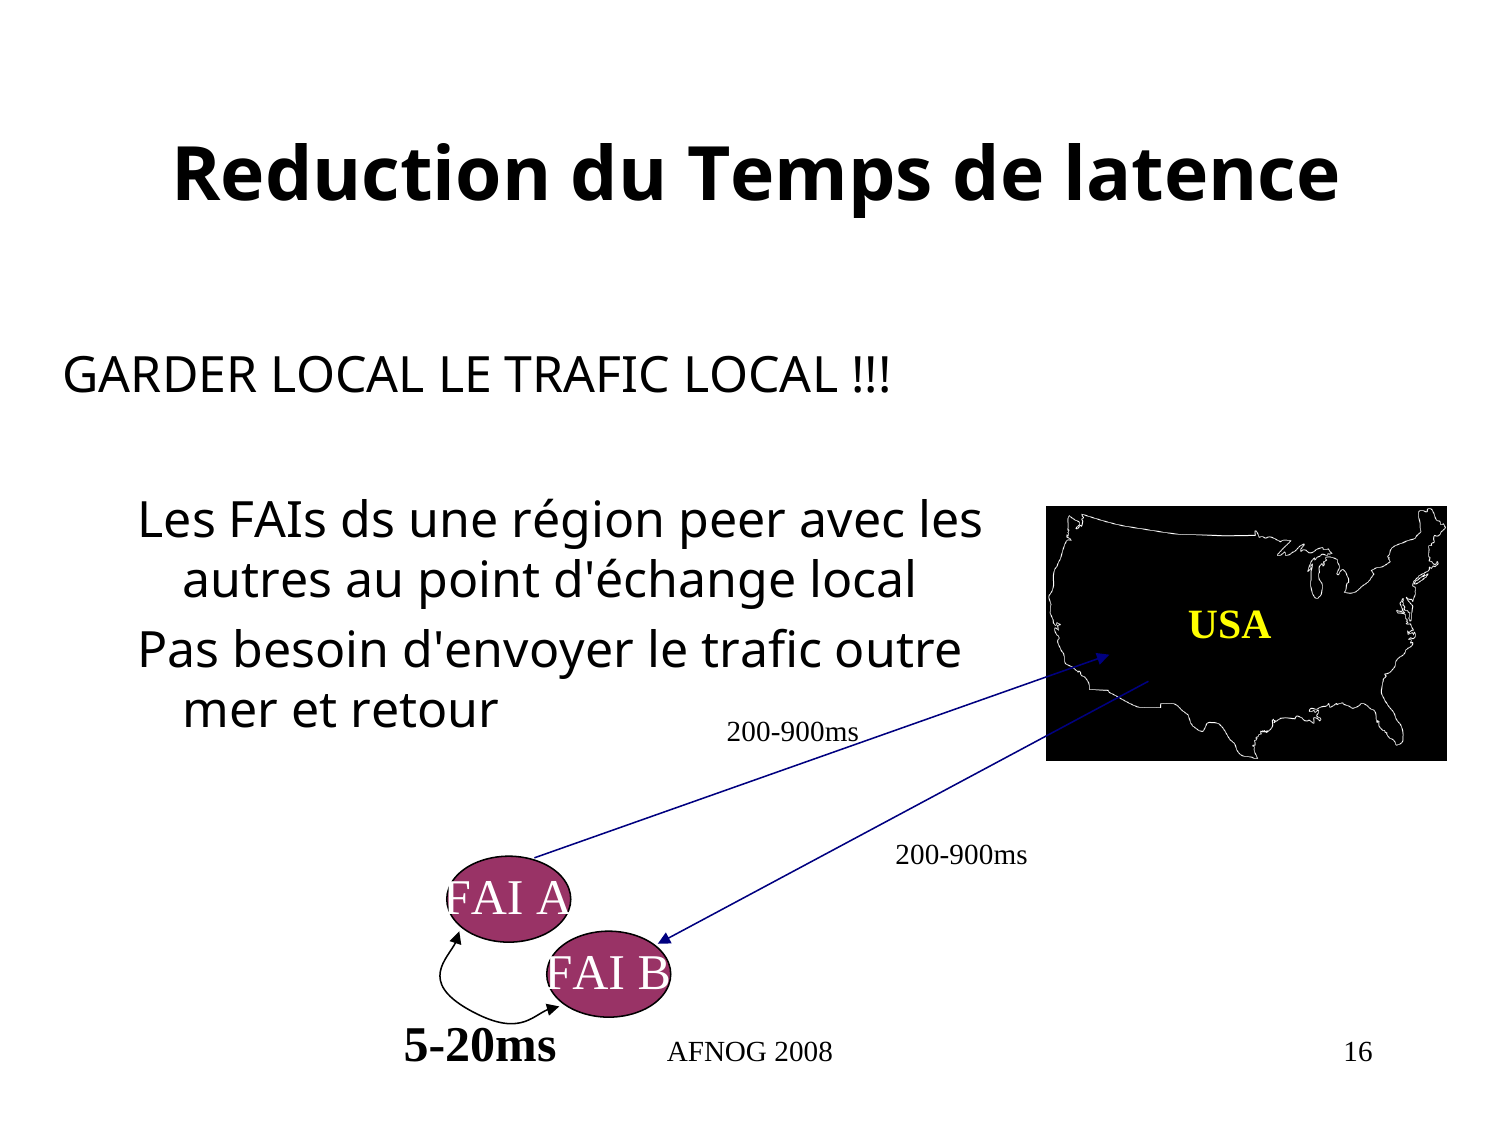

# Reduction du Temps de latence
GARDER LOCAL LE TRAFIC LOCAL !!!
Les FAIs ds une région peer avec les autres au point d'échange local
Pas besoin d'envoyer le trafic outre mer et retour
USA
200-900ms
200-900ms
200-900ms
FAI A
FAI B
5-20ms
AFNOG 2008